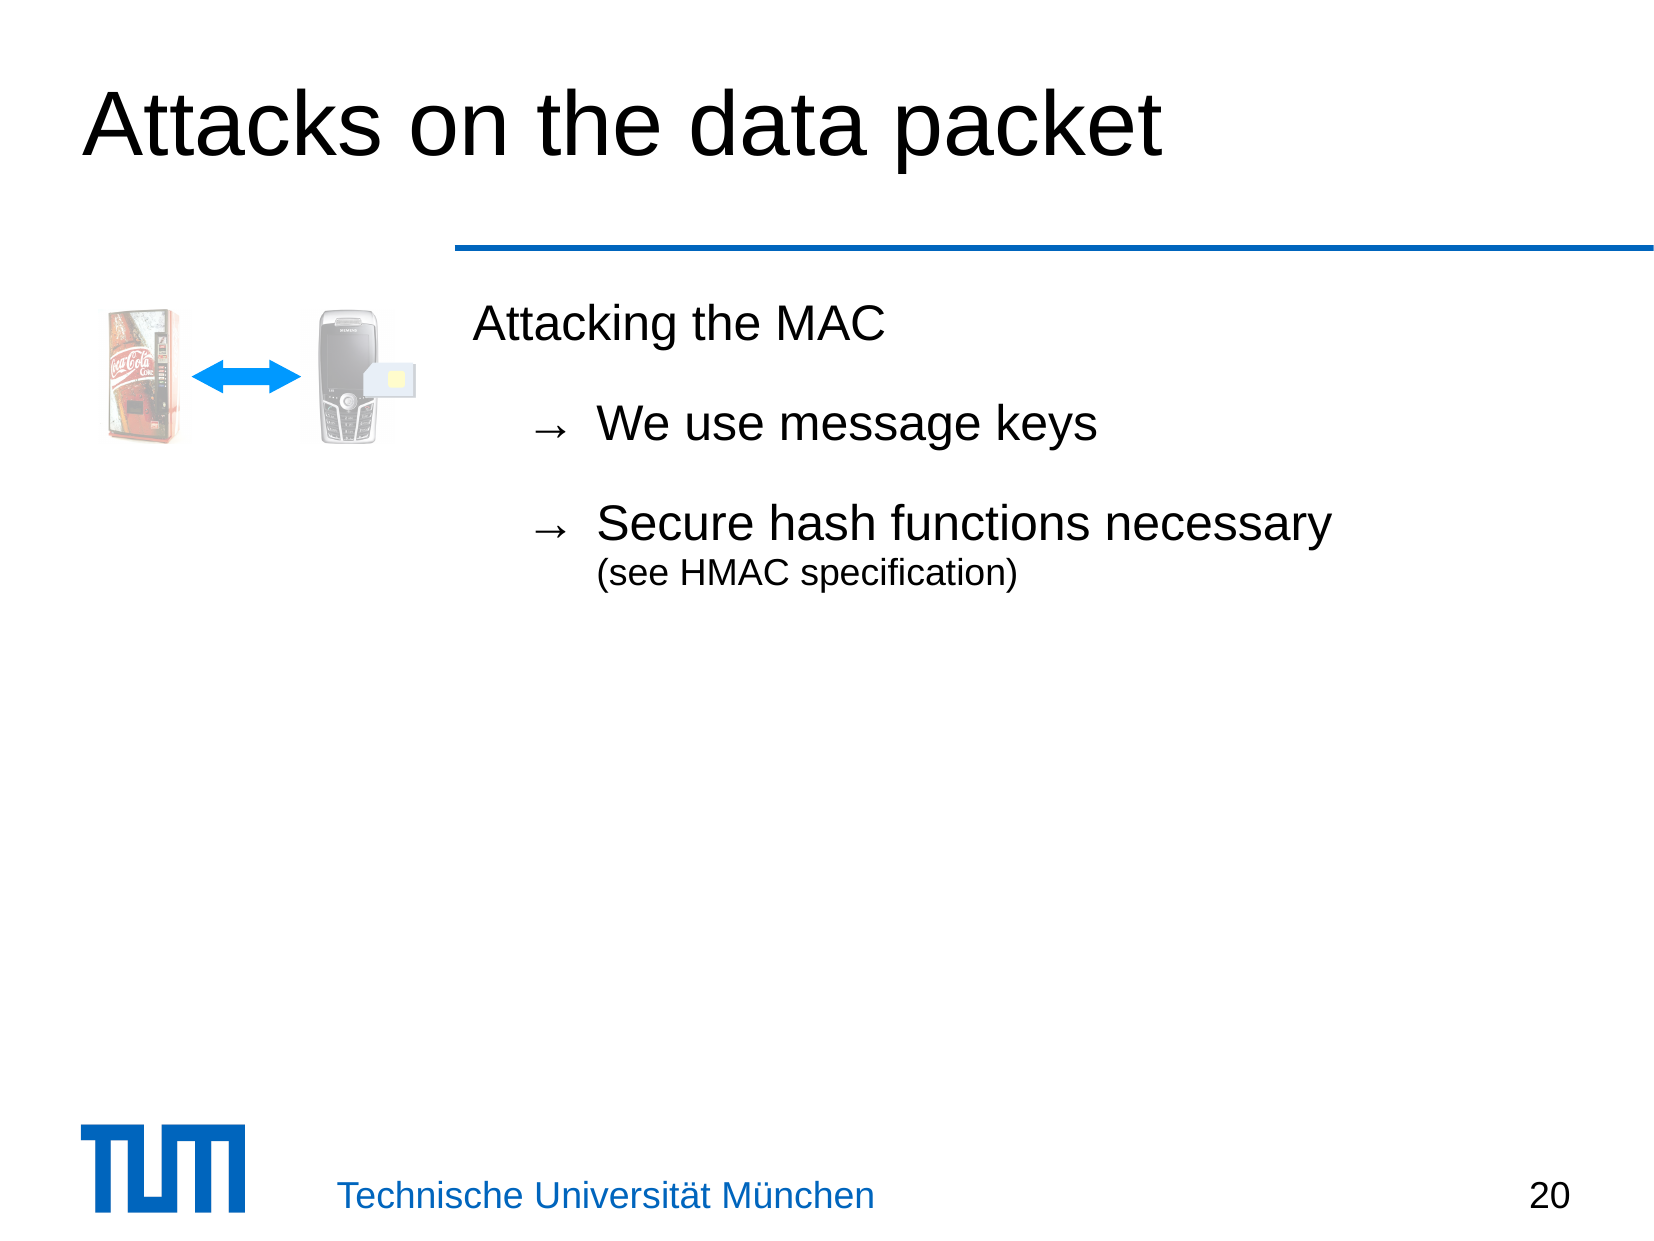

# Attacks on the data packet
Attacking the MAC
→	We use message keys
→	Secure hash functions necessary
(see HMAC specification)
20